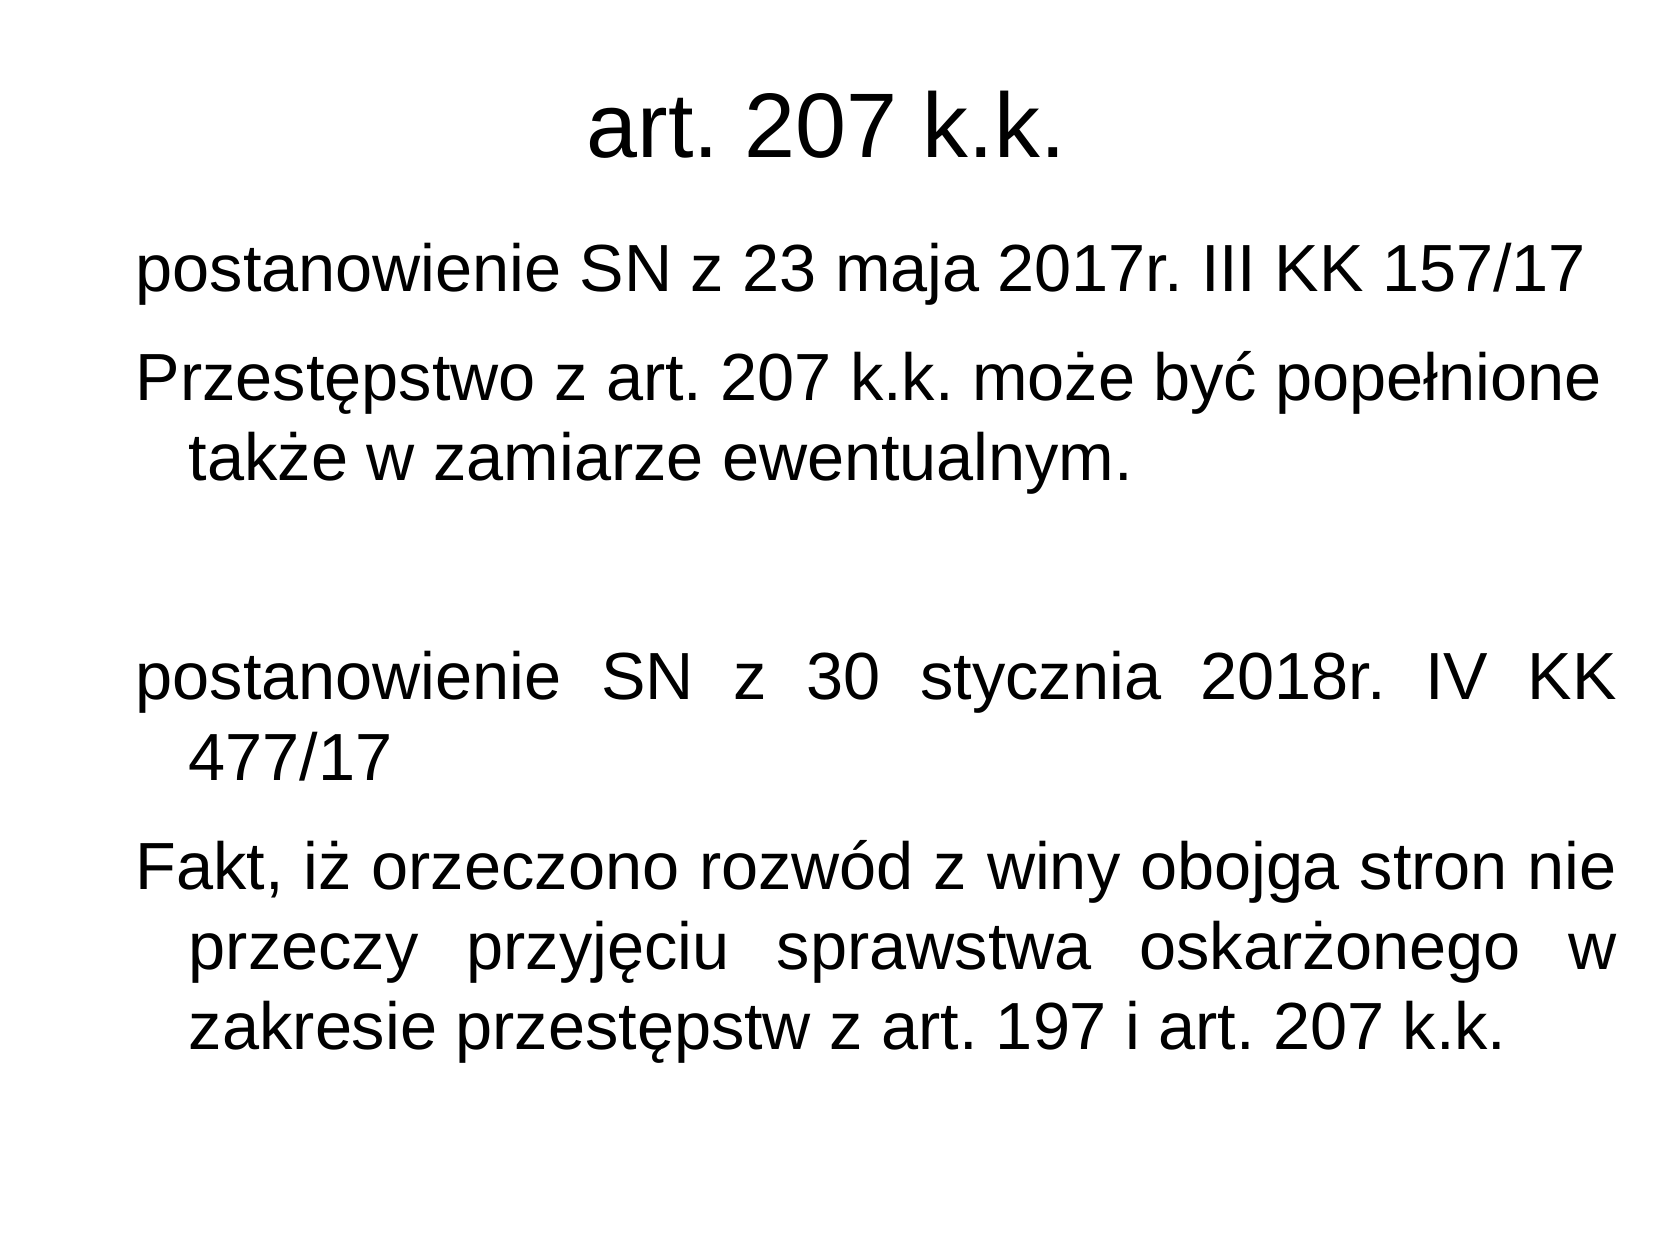

# art. 207 k.k.
postanowienie SN z 23 maja 2017r. III KK 157/17
Przestępstwo z art. 207 k.k. może być popełnione także w zamiarze ewentualnym.
postanowienie SN z 30 stycznia 2018r. IV KK 477/17
Fakt, iż orzeczono rozwód z winy obojga stron nie przeczy przyjęciu sprawstwa oskarżonego w zakresie przestępstw z art. 197 i art. 207 k.k.